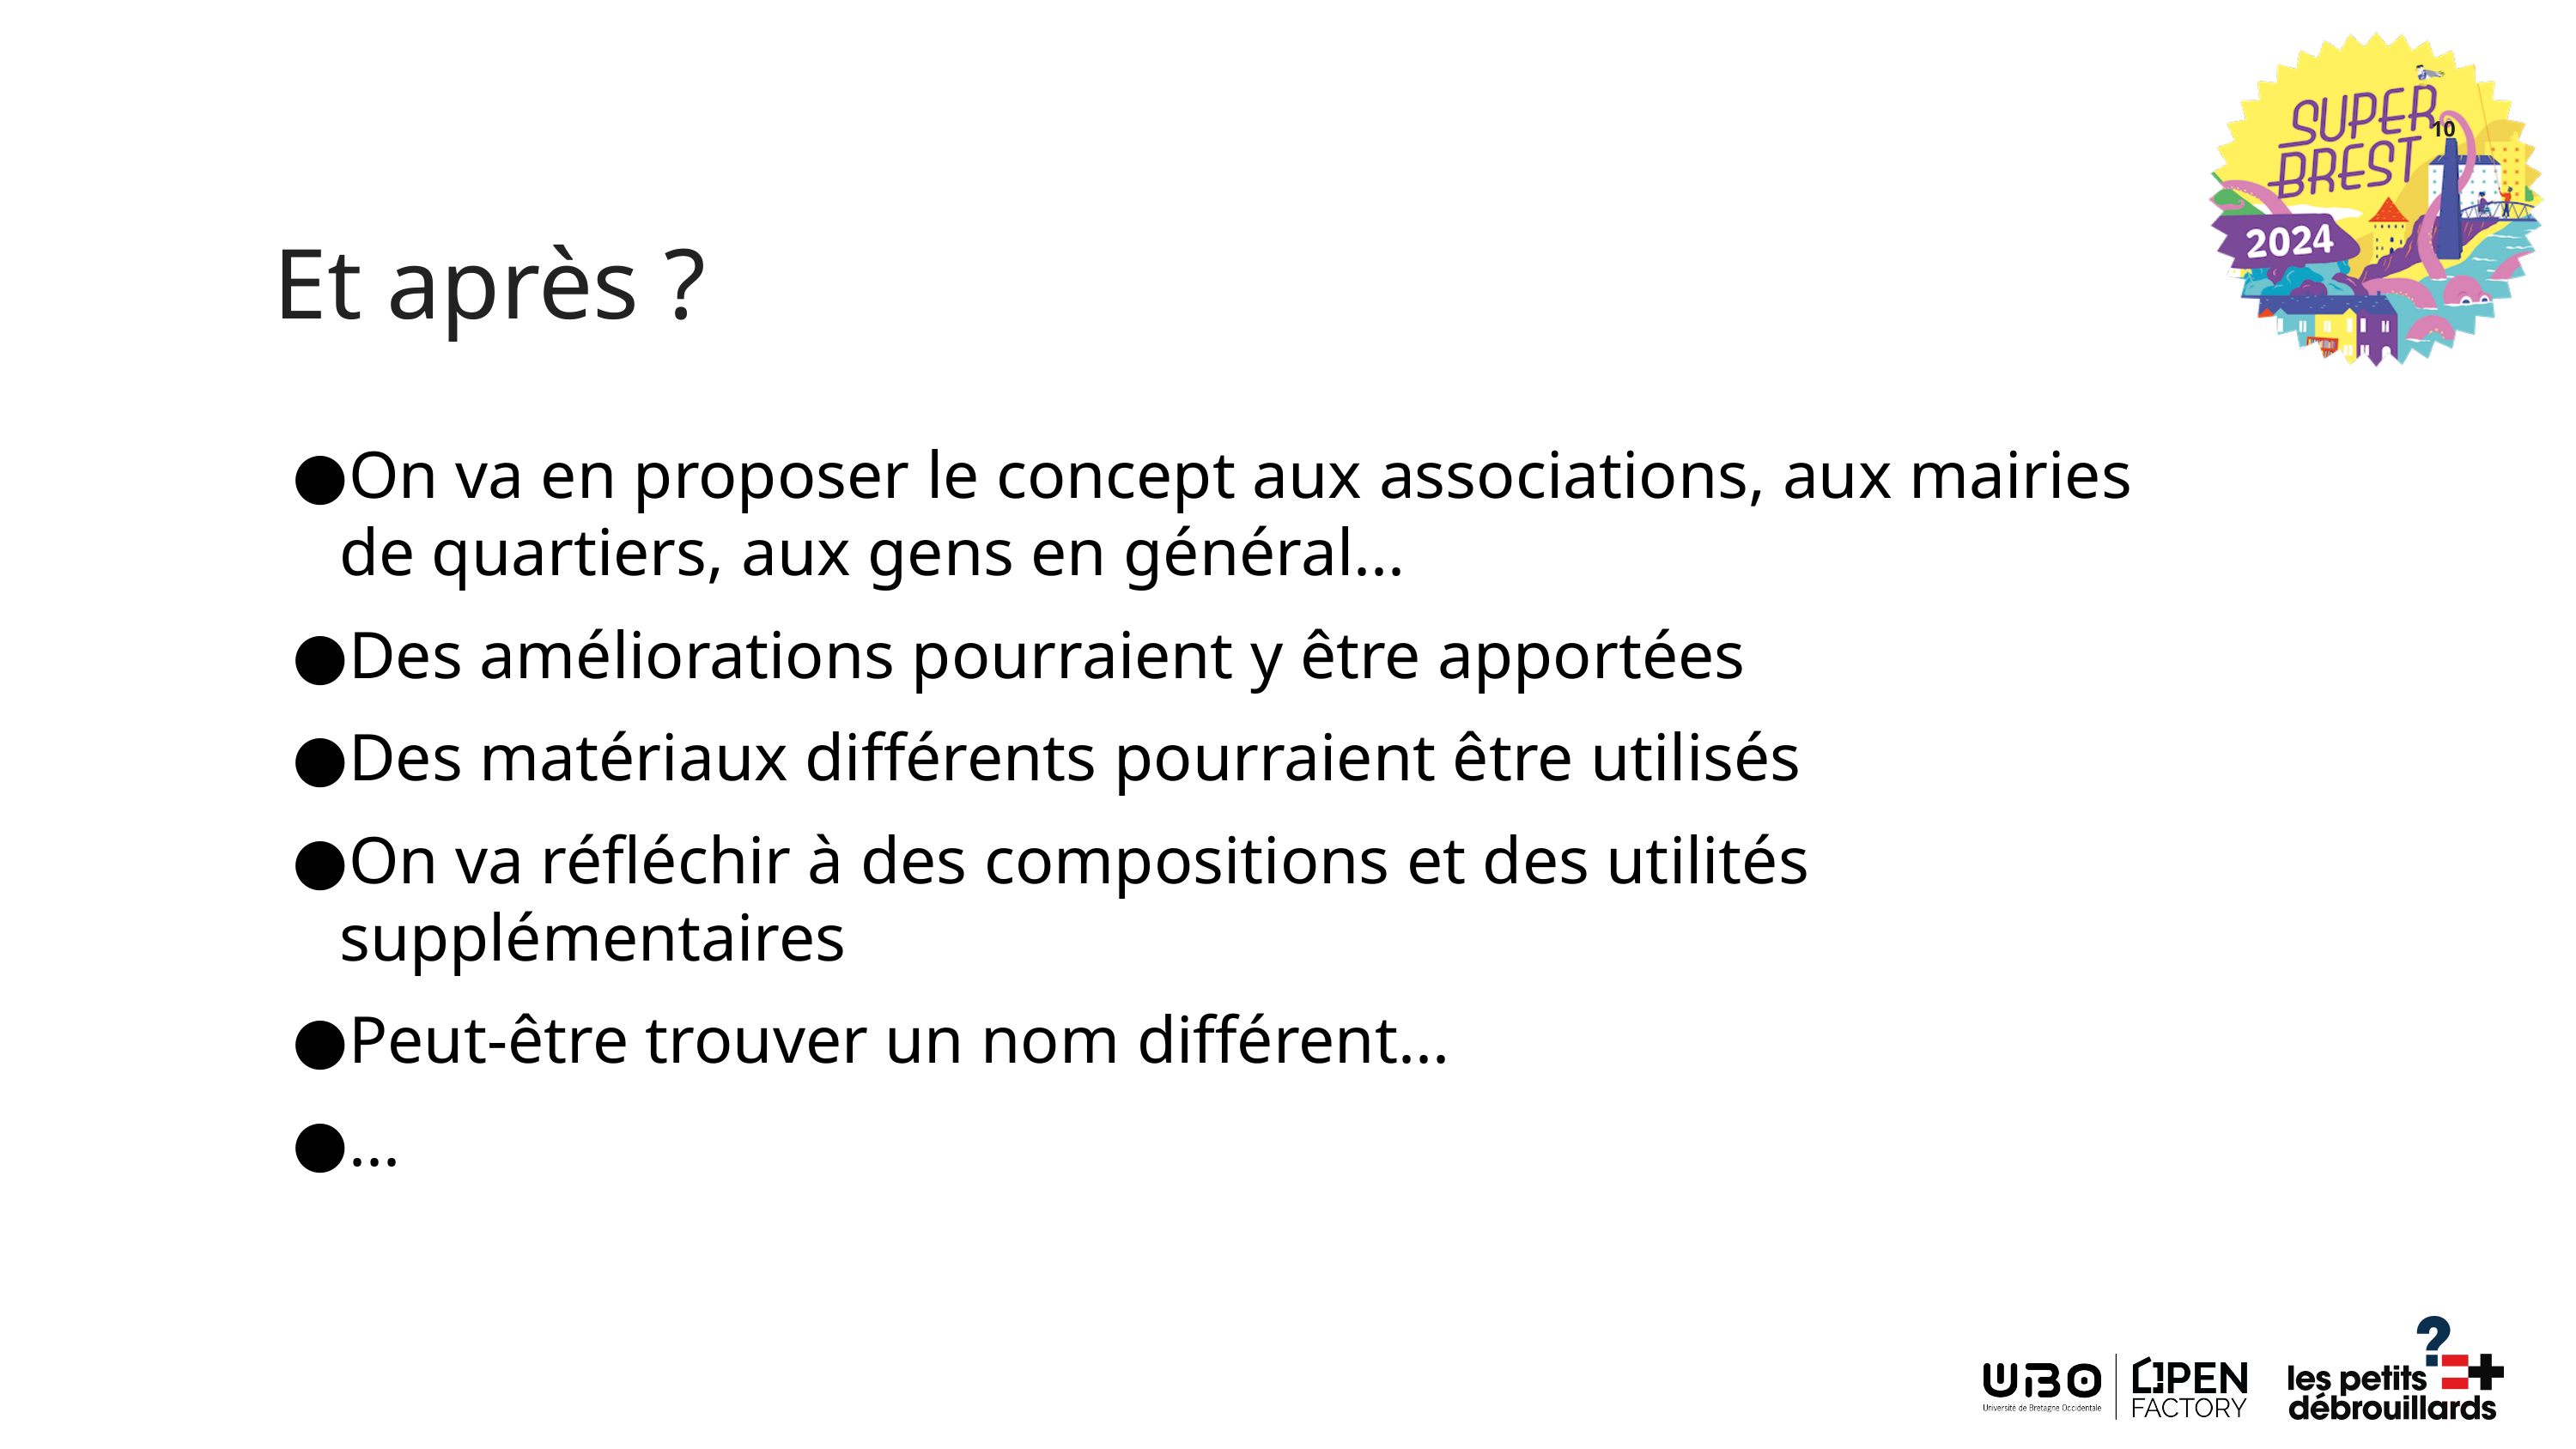

# Et après ?
On va en proposer le concept aux associations, aux mairies de quartiers, aux gens en général...
Des améliorations pourraient y être apportées
Des matériaux différents pourraient être utilisés
On va réfléchir à des compositions et des utilités supplémentaires
Peut-être trouver un nom différent...
...